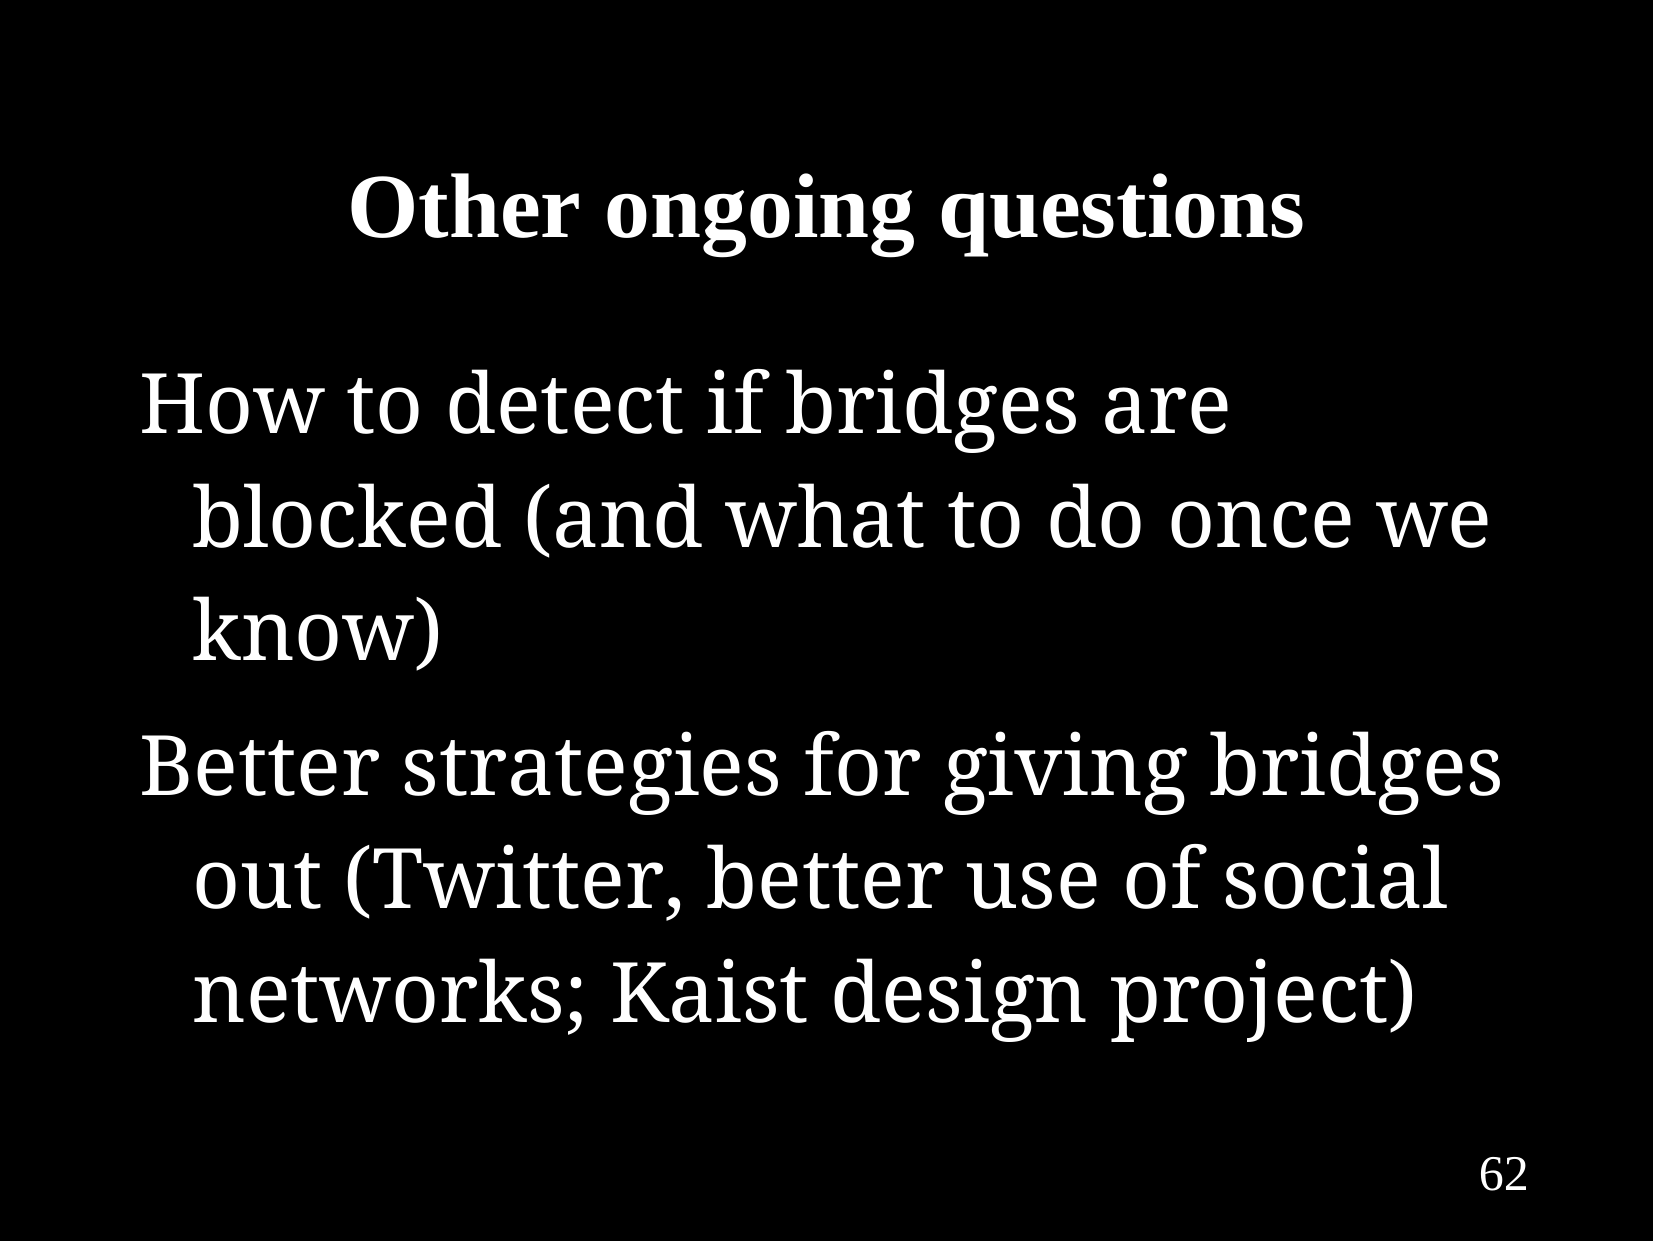

# Other ongoing questions
How to detect if bridges are blocked (and what to do once we know)
Better strategies for giving bridges out (Twitter, better use of social networks; Kaist design project)